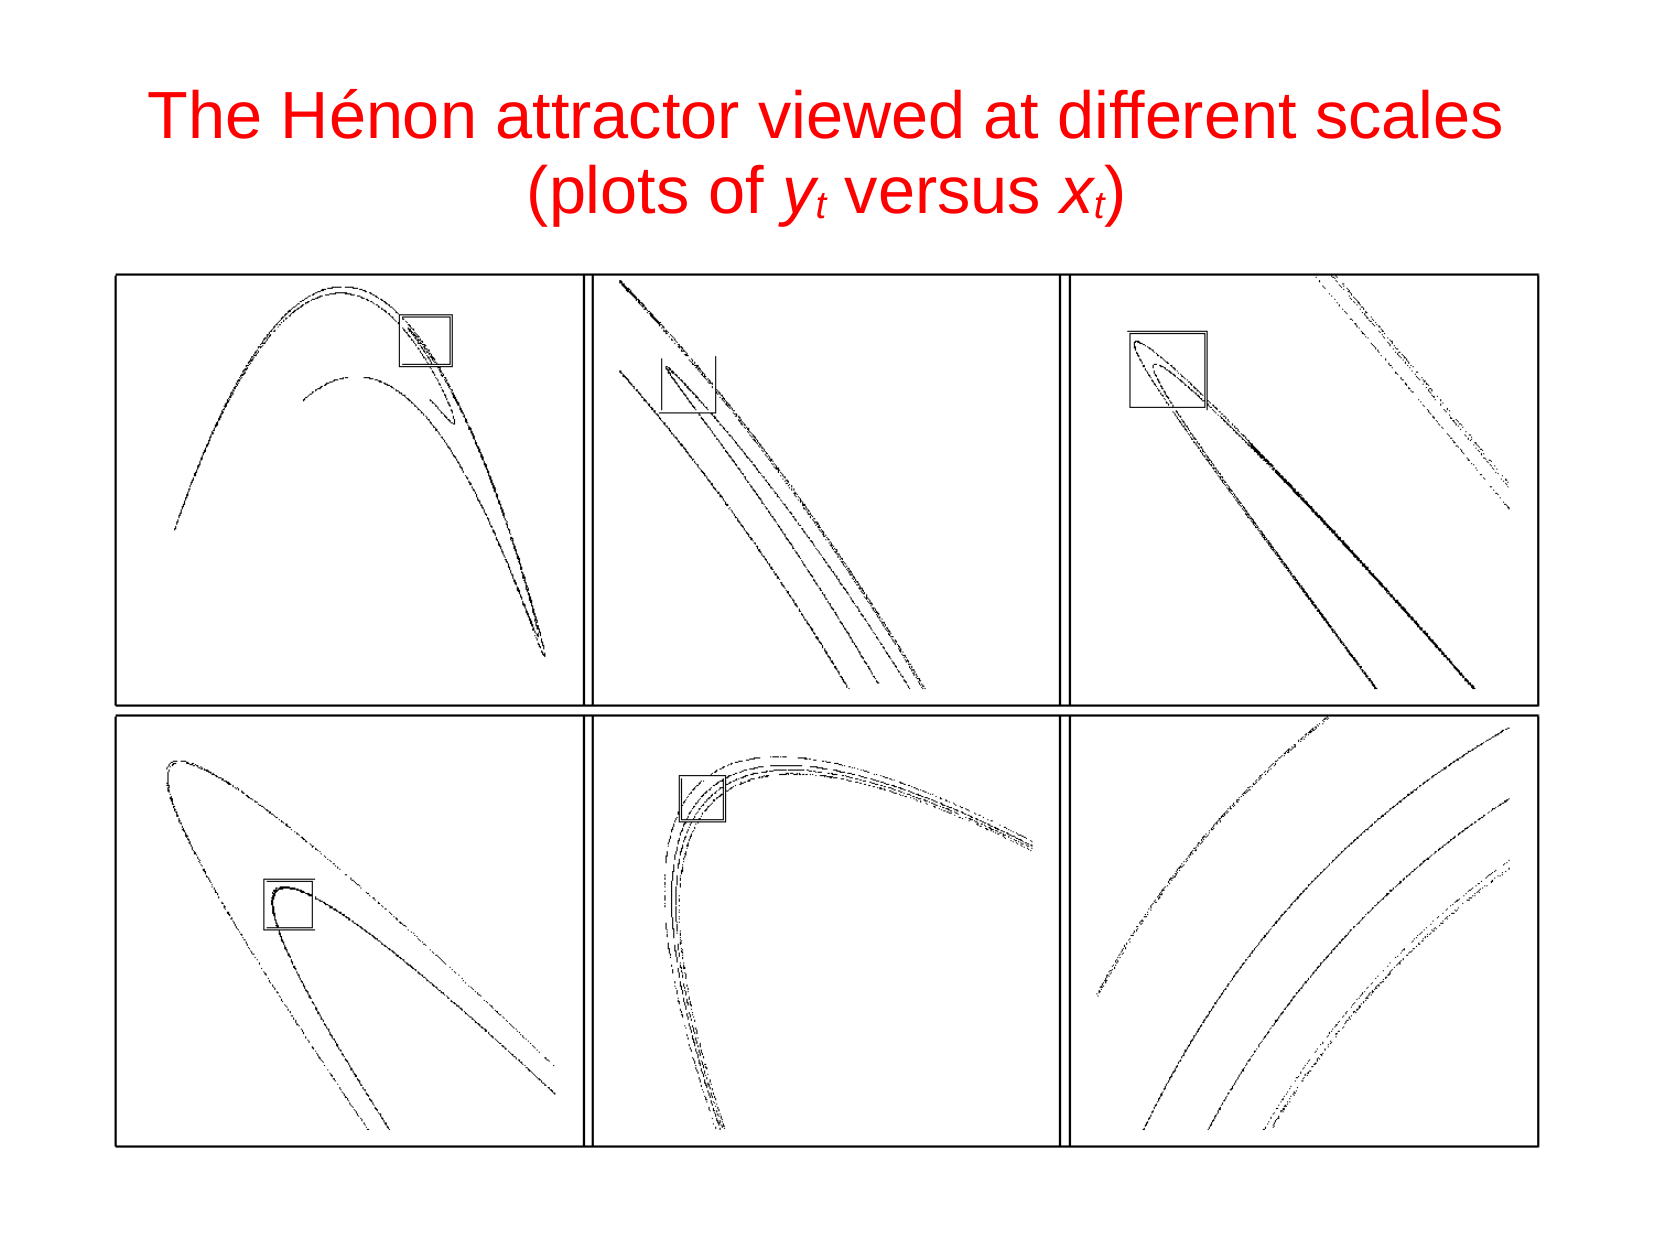

# The Hénon attractor viewed at different scales (plots of yt versus xt)
Complex Systems
31